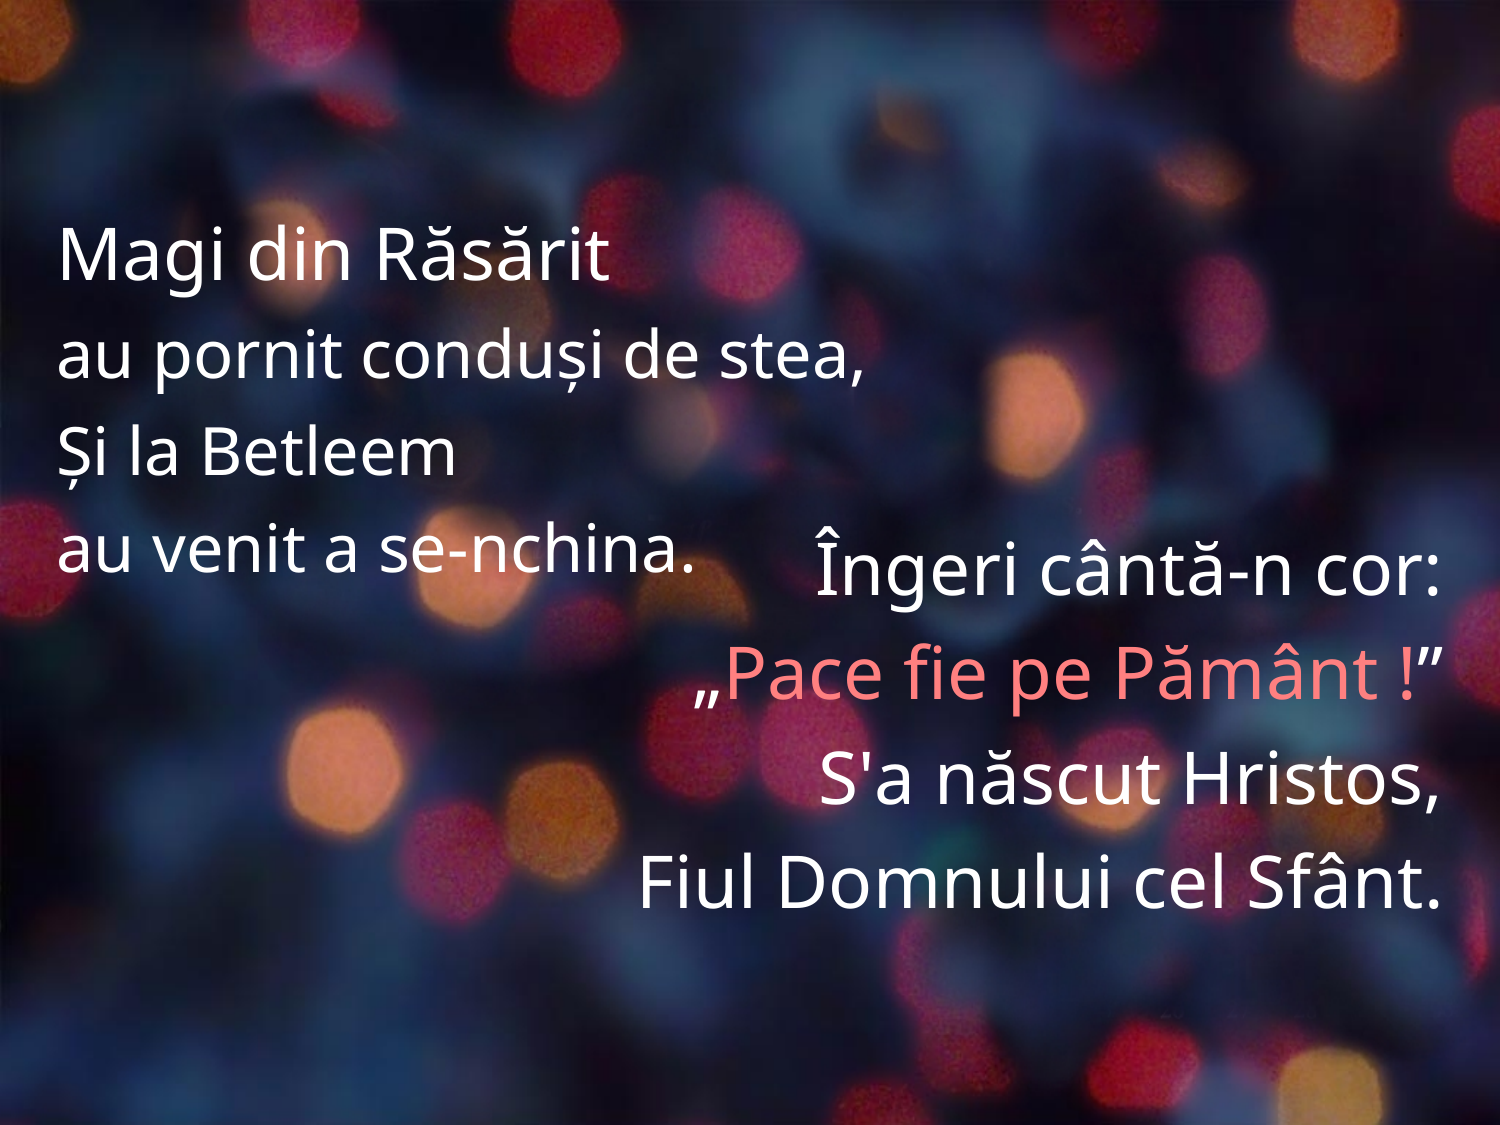

# Magi din Răsărit
au pornit conduşi de stea,
Şi la Betleem
au venit a se-nchina.
Îngeri cântă-n cor:
„Pace fie pe Pământ !”
S'a născut Hristos,
Fiul Domnului cel Sfânt.